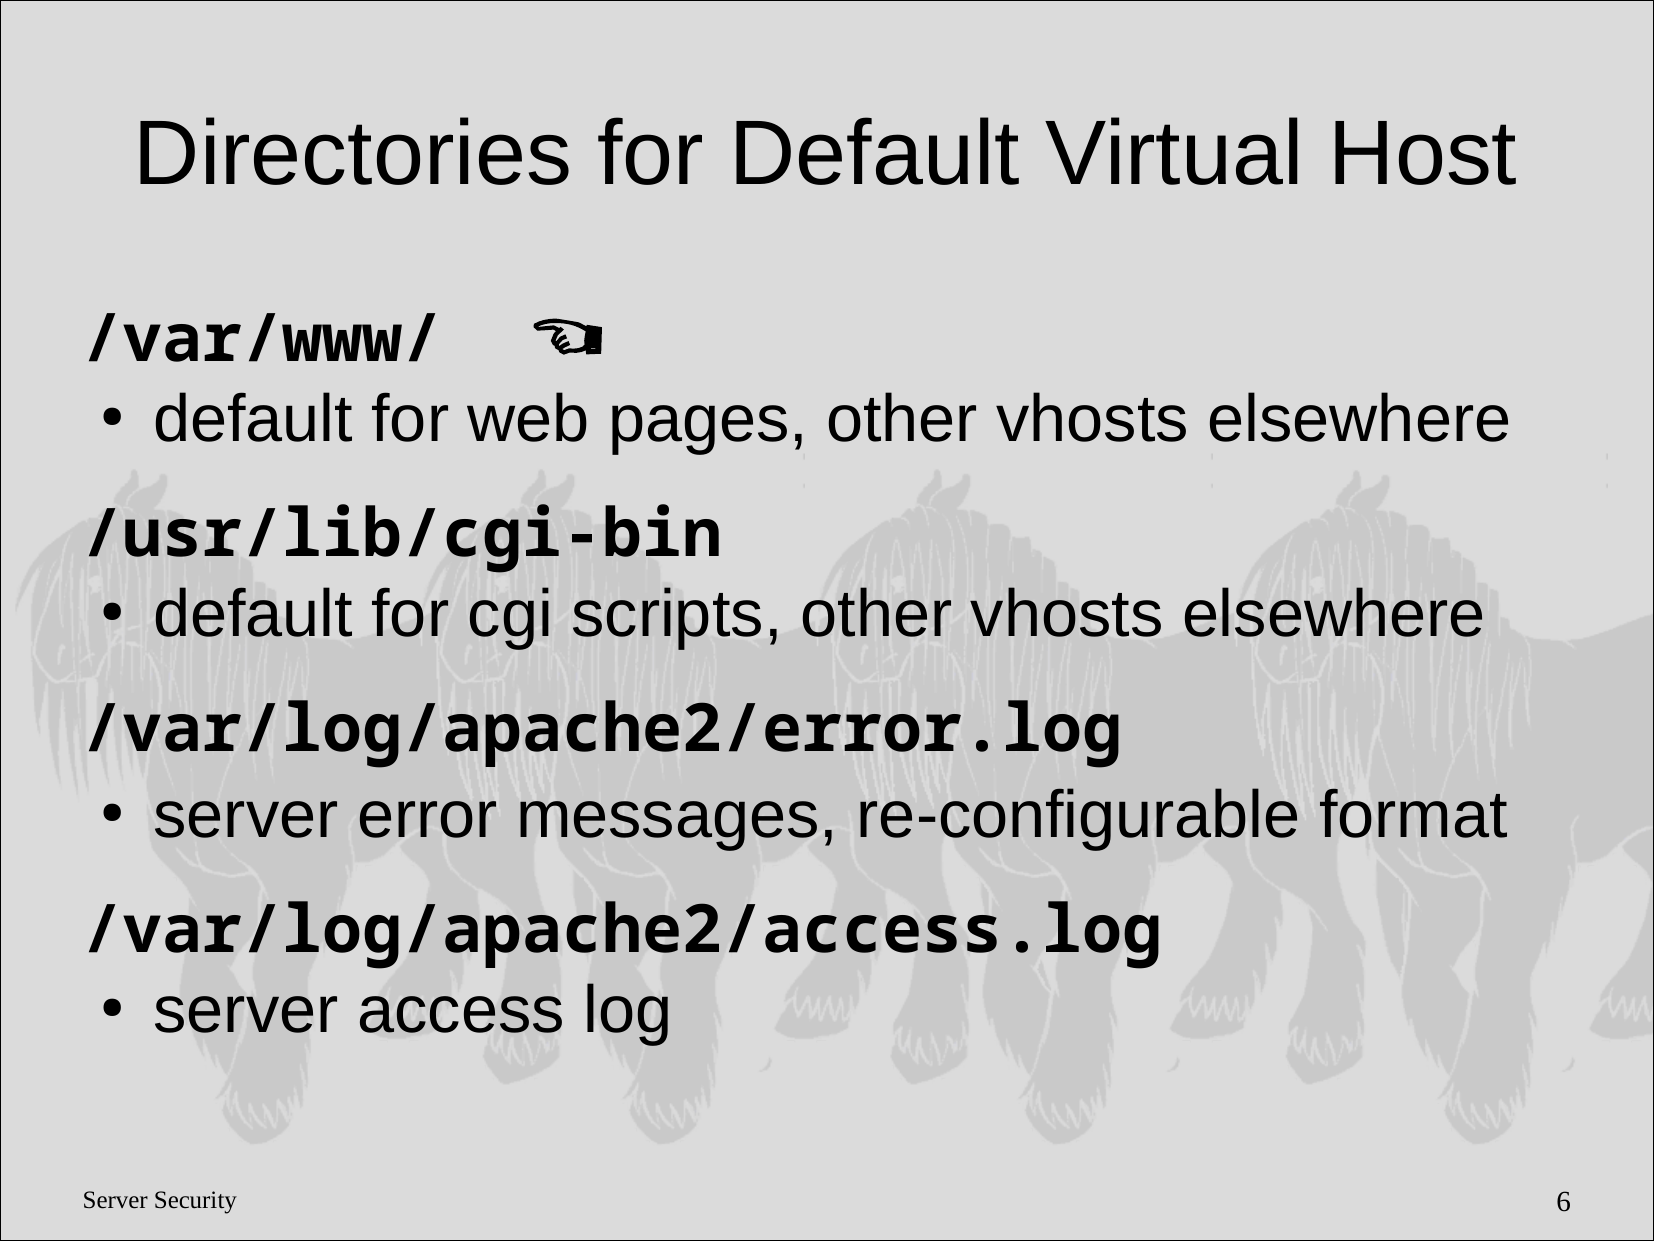

# Directories for Default Virtual Host
/var/www/		
default for web pages, other vhosts elsewhere
/usr/lib/cgi-bin
default for cgi scripts, other vhosts elsewhere
/var/log/apache2/error.log
server error messages, re-configurable format
/var/log/apache2/access.log
server access log